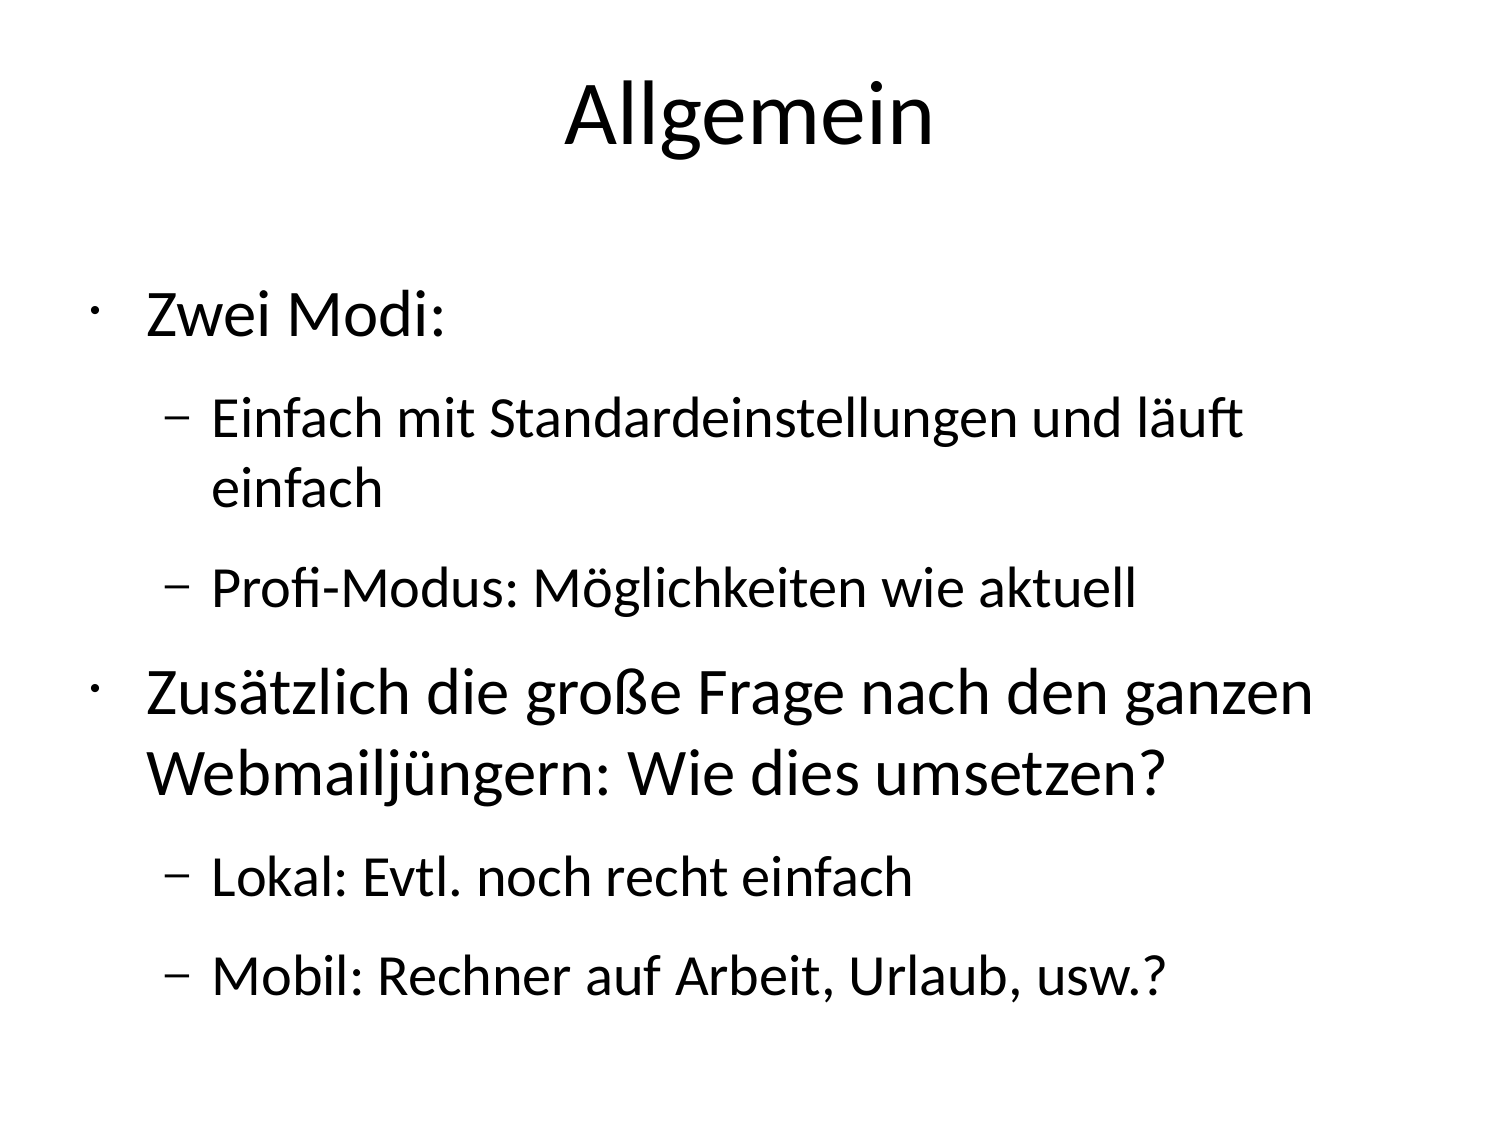

# Allgemein
Zwei Modi:
Einfach mit Standardeinstellungen und läuft einfach
Profi-Modus: Möglichkeiten wie aktuell
Zusätzlich die große Frage nach den ganzen Webmailjüngern: Wie dies umsetzen?
Lokal: Evtl. noch recht einfach
Mobil: Rechner auf Arbeit, Urlaub, usw.?